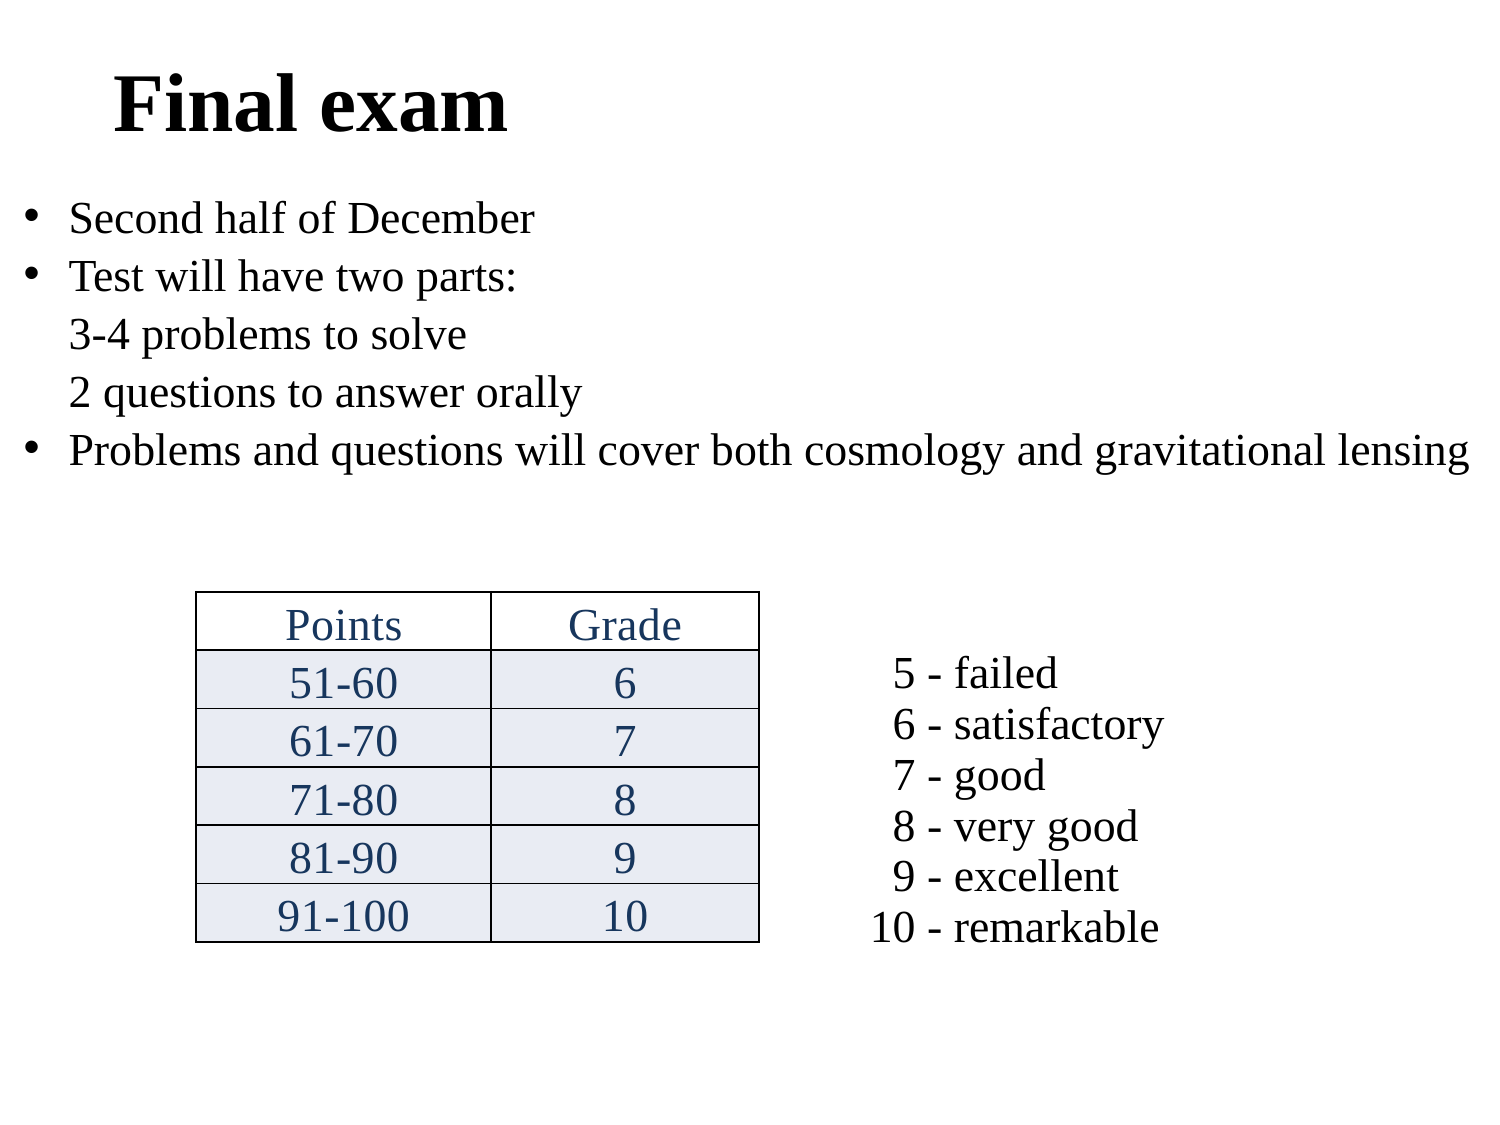

Final exam
# Second half of December
Test will have two parts:
3-4 problems to solve
2 questions to answer orally
Problems and questions will cover both cosmology and gravitational lensing
| Points | Grade |
| --- | --- |
| 51-60 | 6 |
| 61-70 | 7 |
| 71-80 | 8 |
| 81-90 | 9 |
| 91-100 | 10 |
 5 - failed
 6 - satisfactory
 7 - good
 8 - very good
 9 - excellent
10 - remarkable